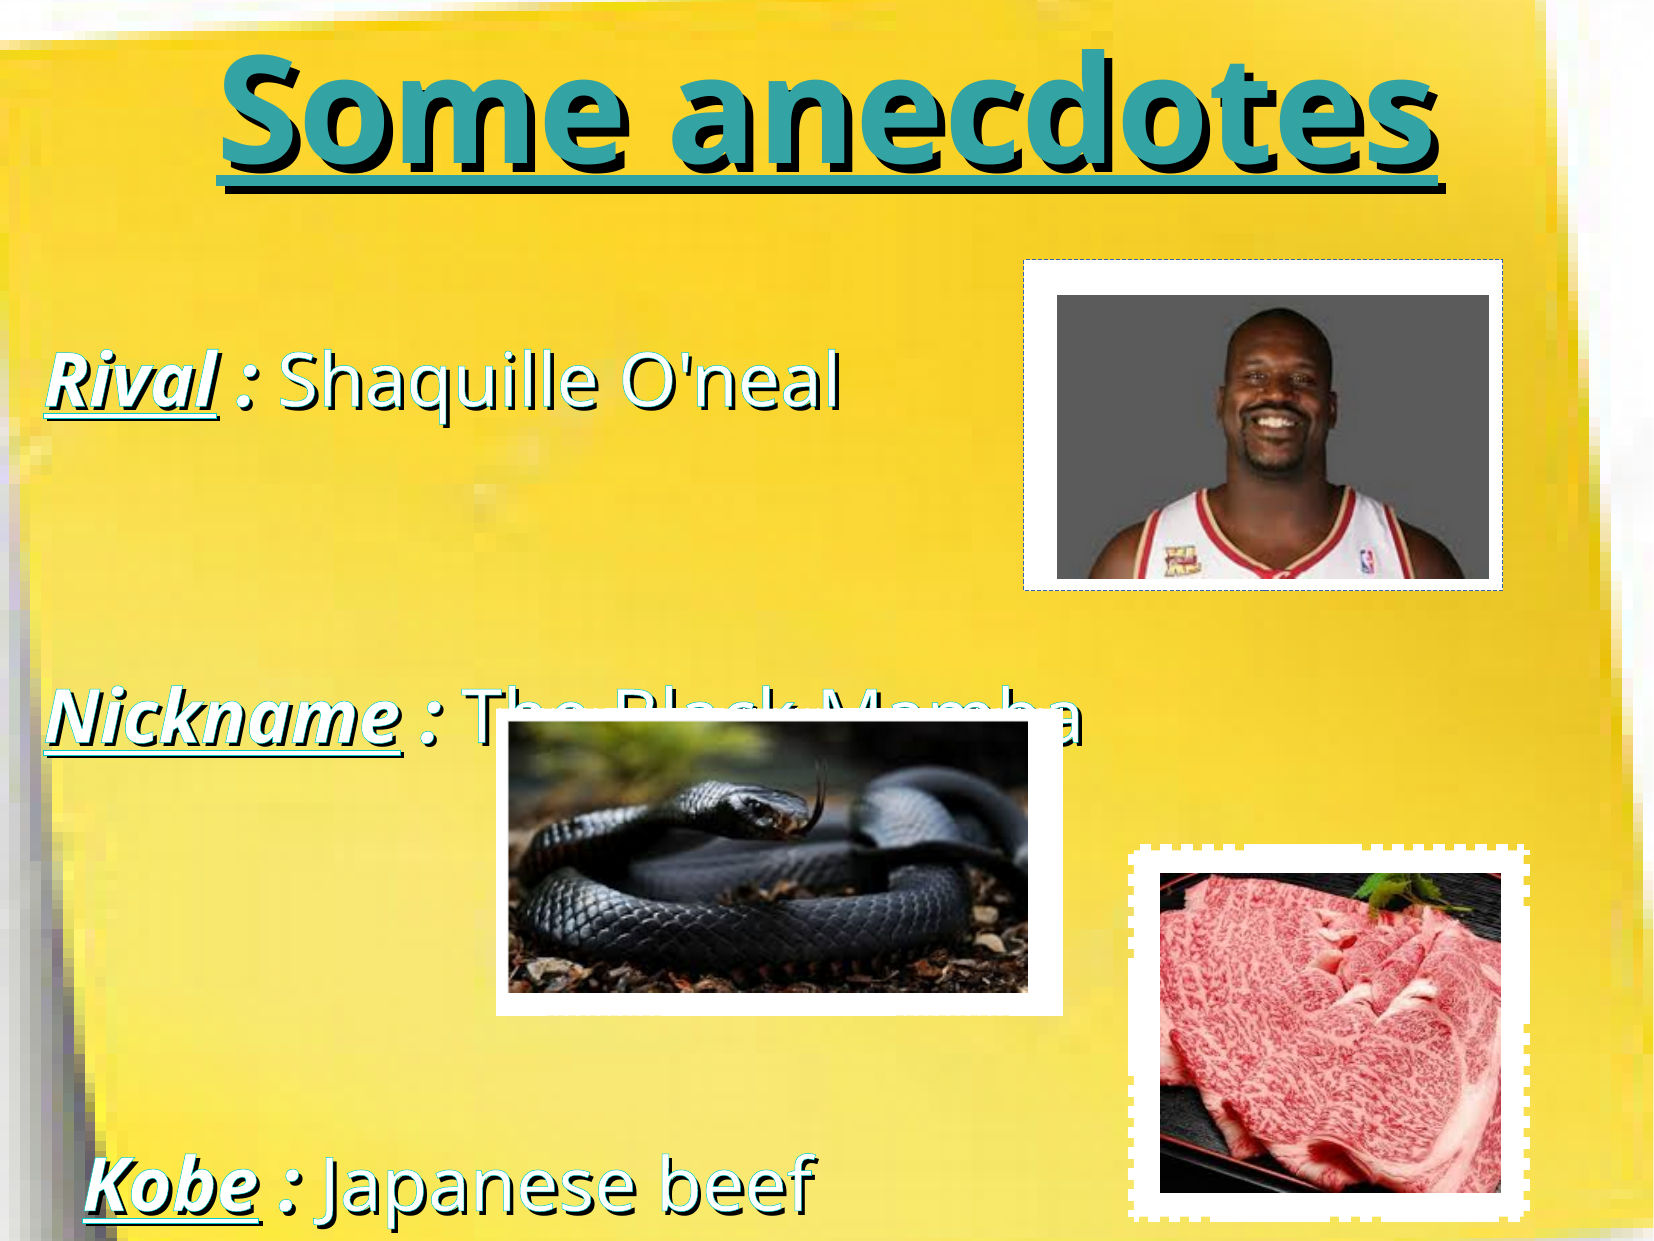

# Some anecdotes
 Rival : Shaquille O'neal
 Nickname : The Black Mamba
 Kobe : Japanese beef